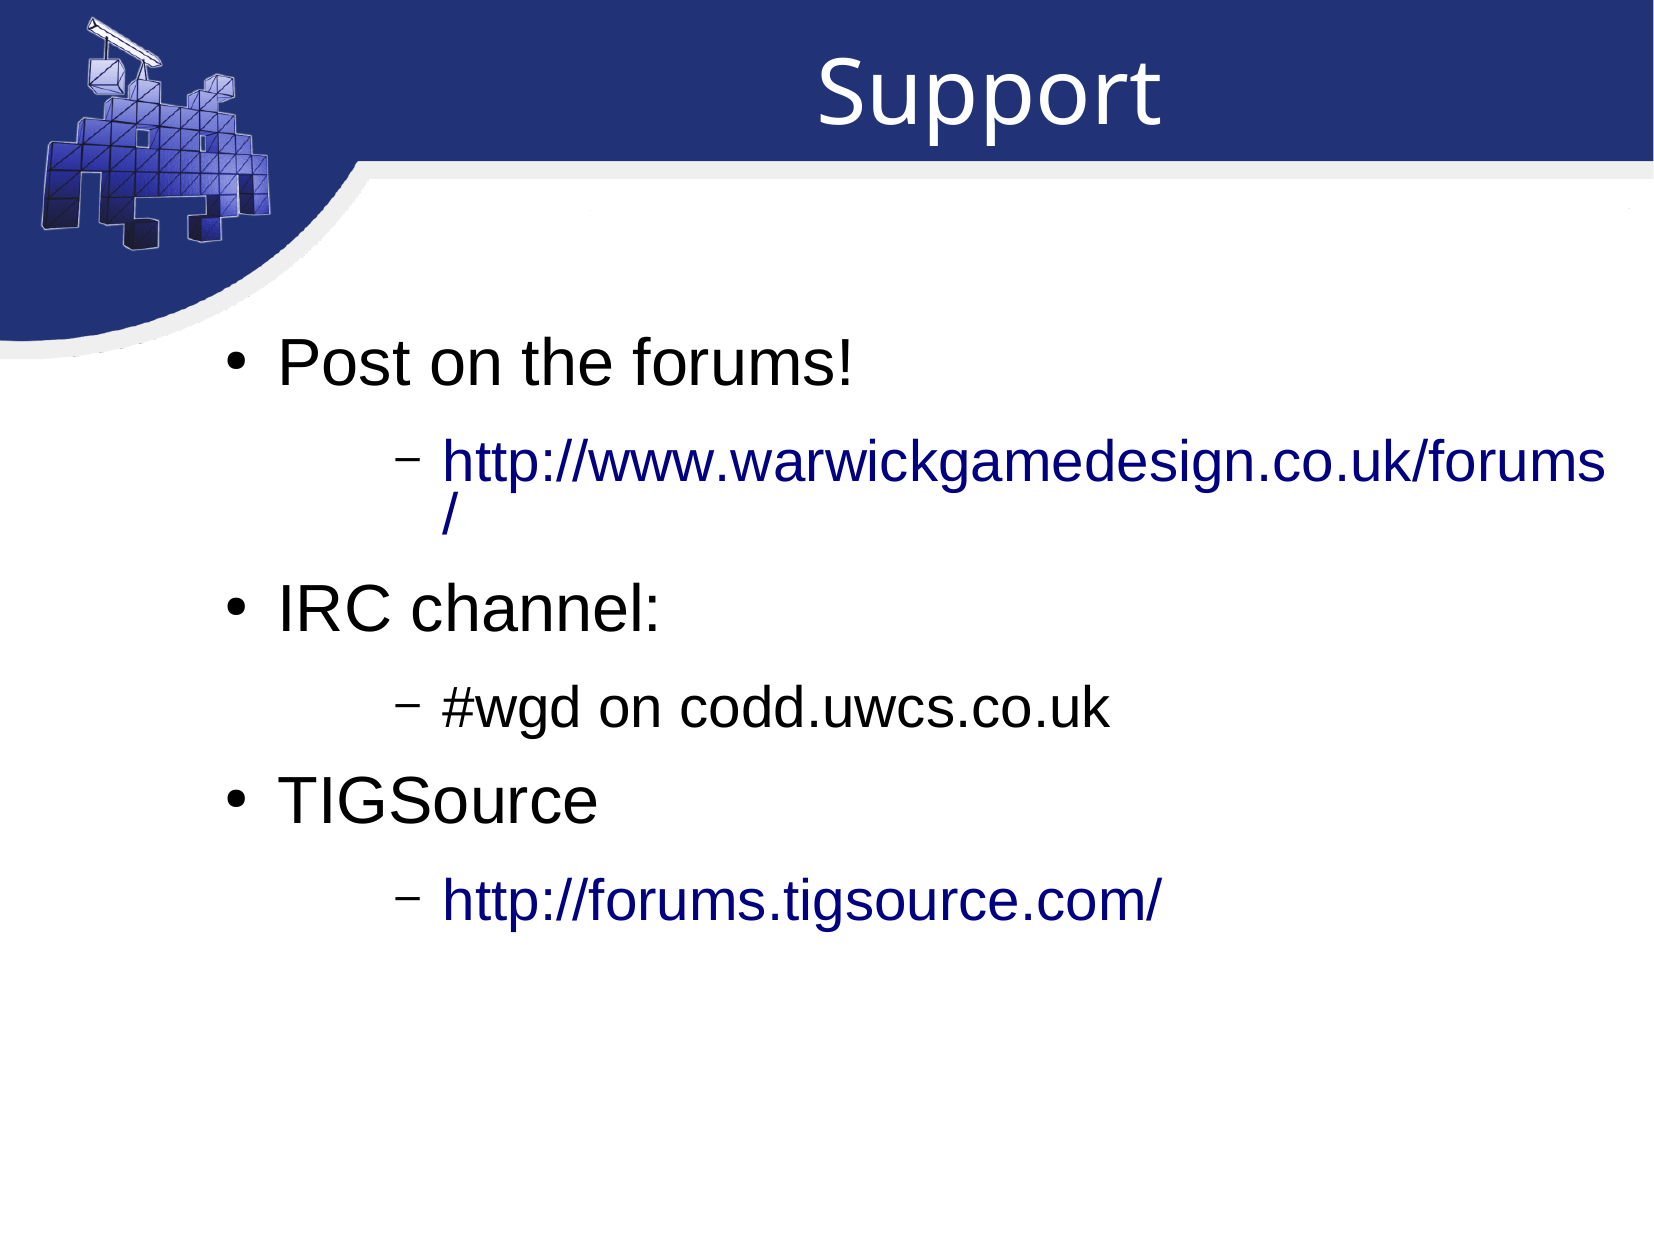

# Support
Post on the forums!
http://www.warwickgamedesign.co.uk/forums/
IRC channel:
#wgd on codd.uwcs.co.uk
TIGSource
http://forums.tigsource.com/